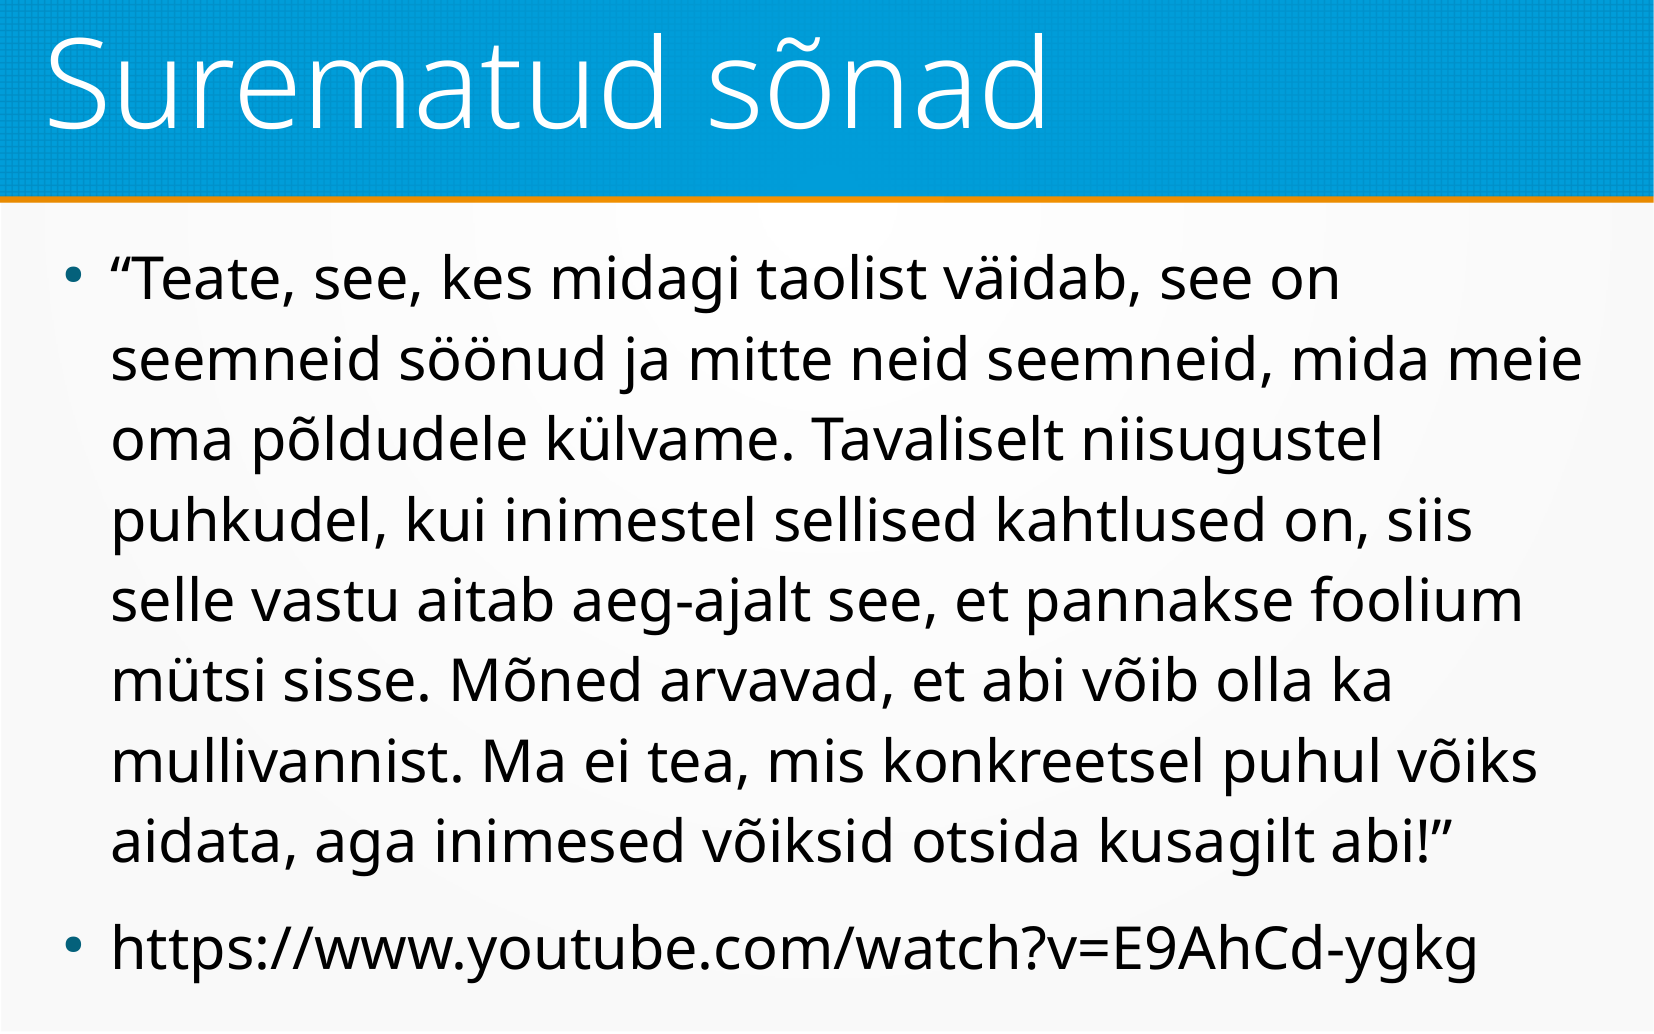

# Surematud sõnad
“Teate, see, kes midagi taolist väidab, see on seemneid söönud ja mitte neid seemneid, mida meie oma põldudele külvame. Tavaliselt niisugustel puhkudel, kui inimestel sellised kahtlused on, siis selle vastu aitab aeg-ajalt see, et pannakse foolium mütsi sisse. Mõned arvavad, et abi võib olla ka mullivannist. Ma ei tea, mis konkreetsel puhul võiks aidata, aga inimesed võiksid otsida kusagilt abi!”
https://www.youtube.com/watch?v=E9AhCd-ygkg